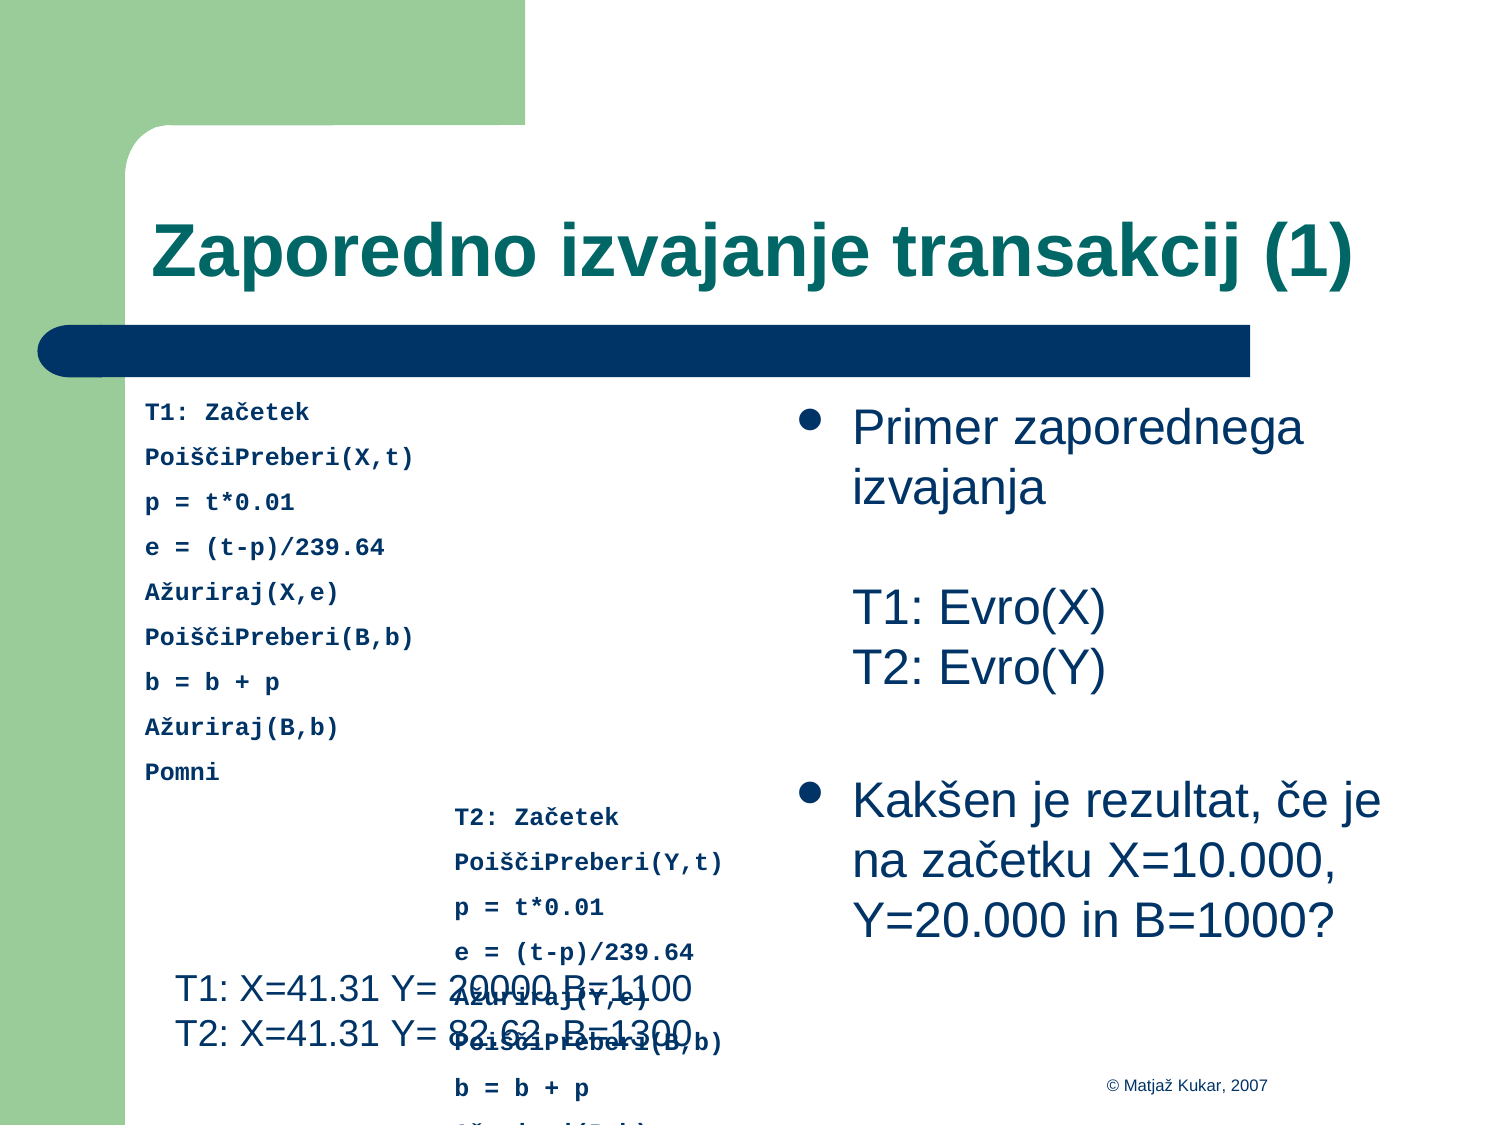

# Zaporedno izvajanje transakcij (1)
Primer zaporednega izvajanja
T1: Evro(X)
T2: Evro(Y)
Kakšen je rezultat, če je na začetku X=10.000, Y=20.000 in B=1000?
| T1: Začetek | |
| --- | --- |
| PoiščiPreberi(X,t) | |
| p = t\*0.01 | |
| e = (t-p)/239.64 | |
| Ažuriraj(X,e) | |
| PoiščiPreberi(B,b) | |
| b = b + p | |
| Ažuriraj(B,b) | |
| Pomni | |
| | T2: Začetek |
| | PoiščiPreberi(Y,t) |
| | p = t\*0.01 |
| | e = (t-p)/239.64 |
| | Ažuriraj(Y,e) |
| | PoiščiPreberi(B,b) |
| | b = b + p |
| | Ažuriraj(B,b) |
| | Pomni |
T1: X=41.31 Y= 20000 B=1100
T2: X=41.31 Y= 82.62 B=1300
© Matjaž Kukar, 2007